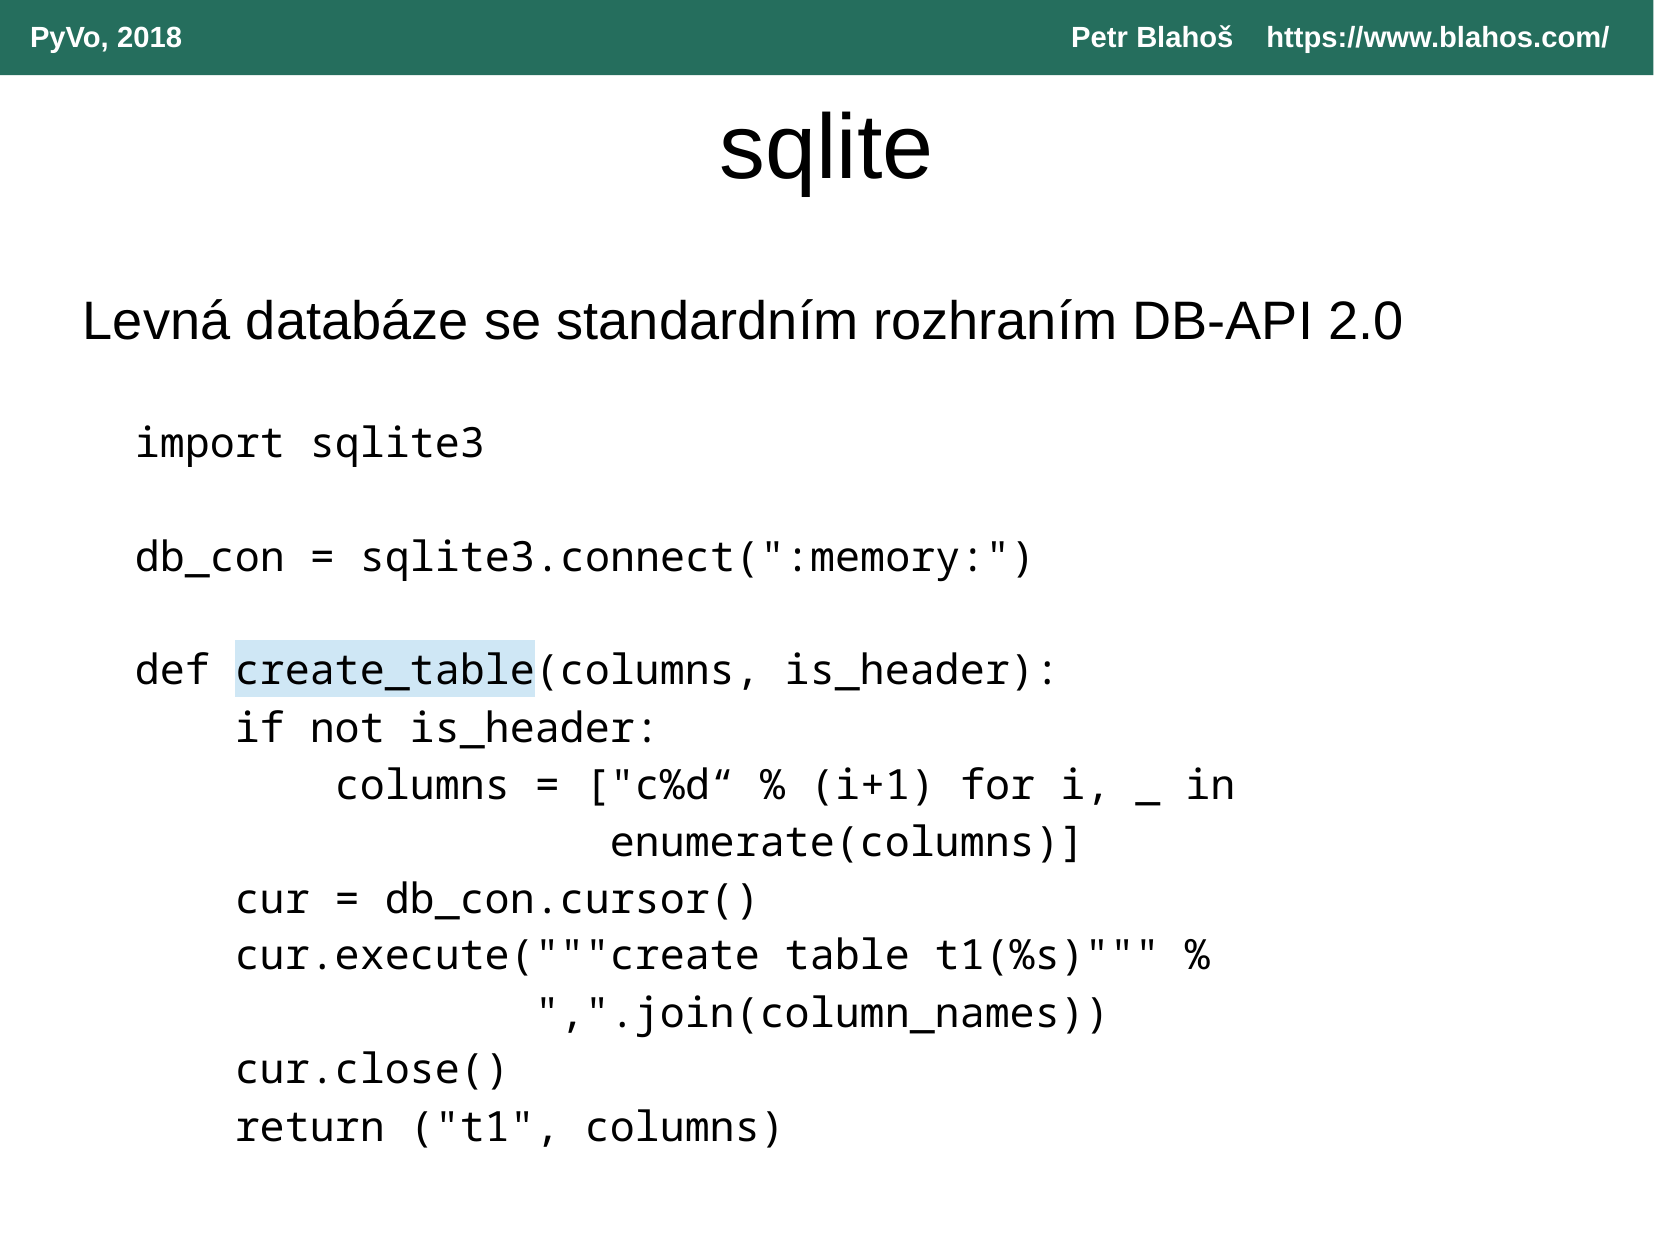

# sqlite
Levná databáze se standardním rozhraním DB-API 2.0
import sqlite3
db_con = sqlite3.connect(":memory:")
def create_table(columns, is_header):
 if not is_header:
 columns = ["c%d“ % (i+1) for i, _ in
 enumerate(columns)]
 cur = db_con.cursor()
 cur.execute("""create table t1(%s)""" %
 ",".join(column_names))
 cur.close()
 return ("t1", columns)